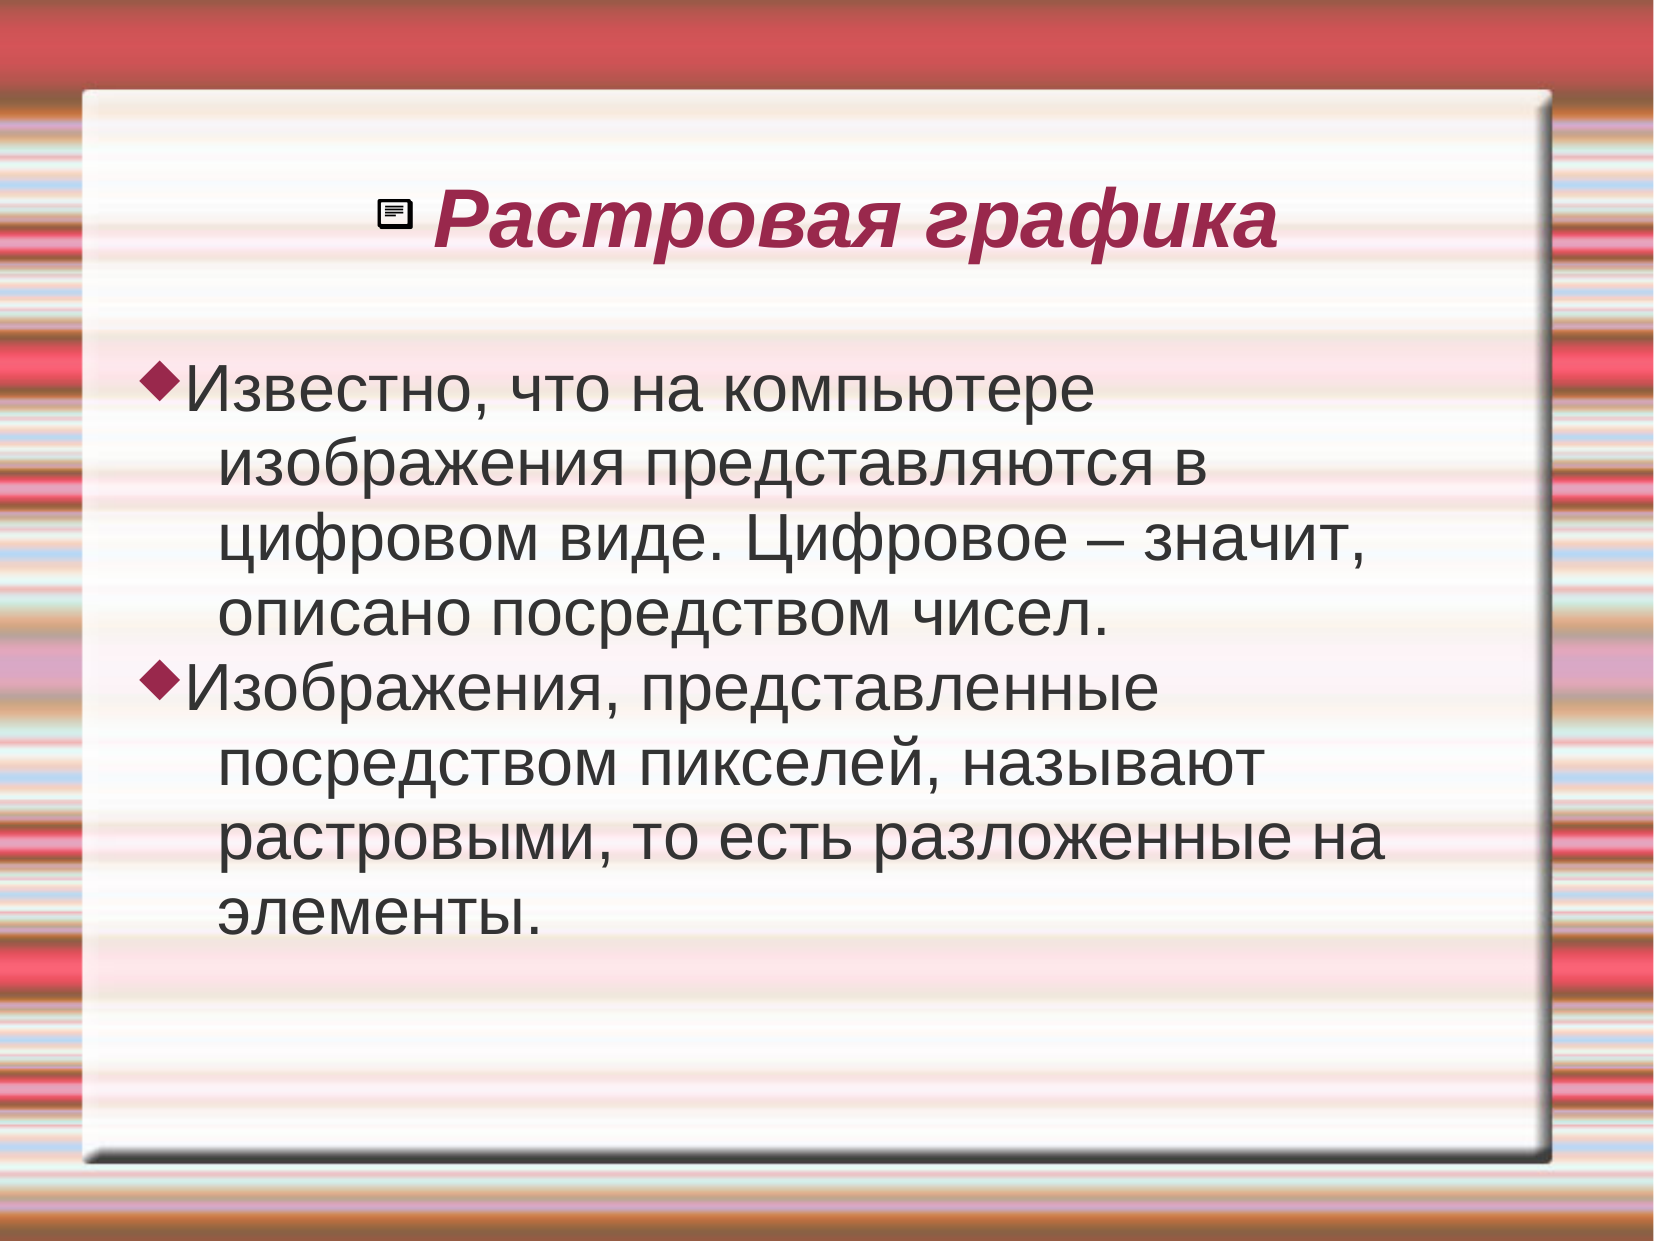

# Растровая графика
Известно, что на компьютере изображения представляются в цифровом виде. Цифровое – значит, описано посредством чисел.
Изображения, представленные посредством пикселей, называют растровыми, то есть разложенные на элементы.